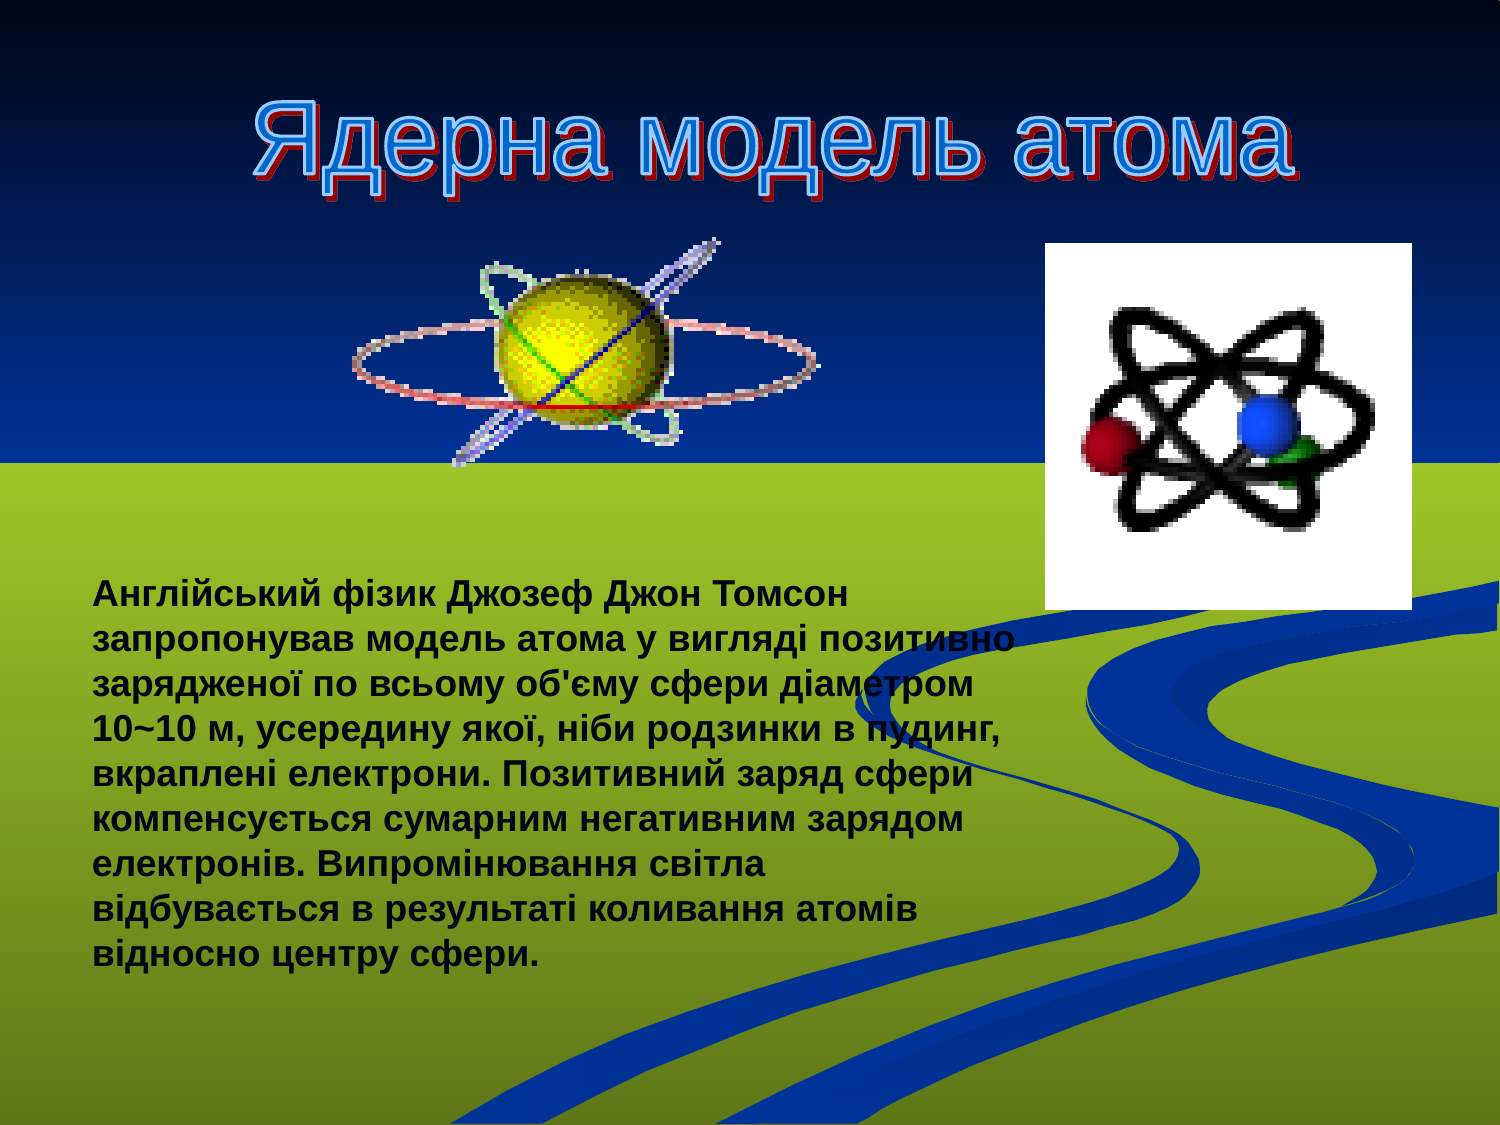

Ядерна модель атома
Англійський фізик Джозеф Джон Томсон запропонував модель атома у вигляді позитивно зарядженої по всьому об'єму сфери діаметром 10~10 м, усередину якої, ніби родзинки в пудинг, вкраплені електрони. Позитивний заряд сфери компенсується сумарним негативним зарядом електронів. Випромінювання світла відбувається в результаті коливання атомів відносно центру сфери.